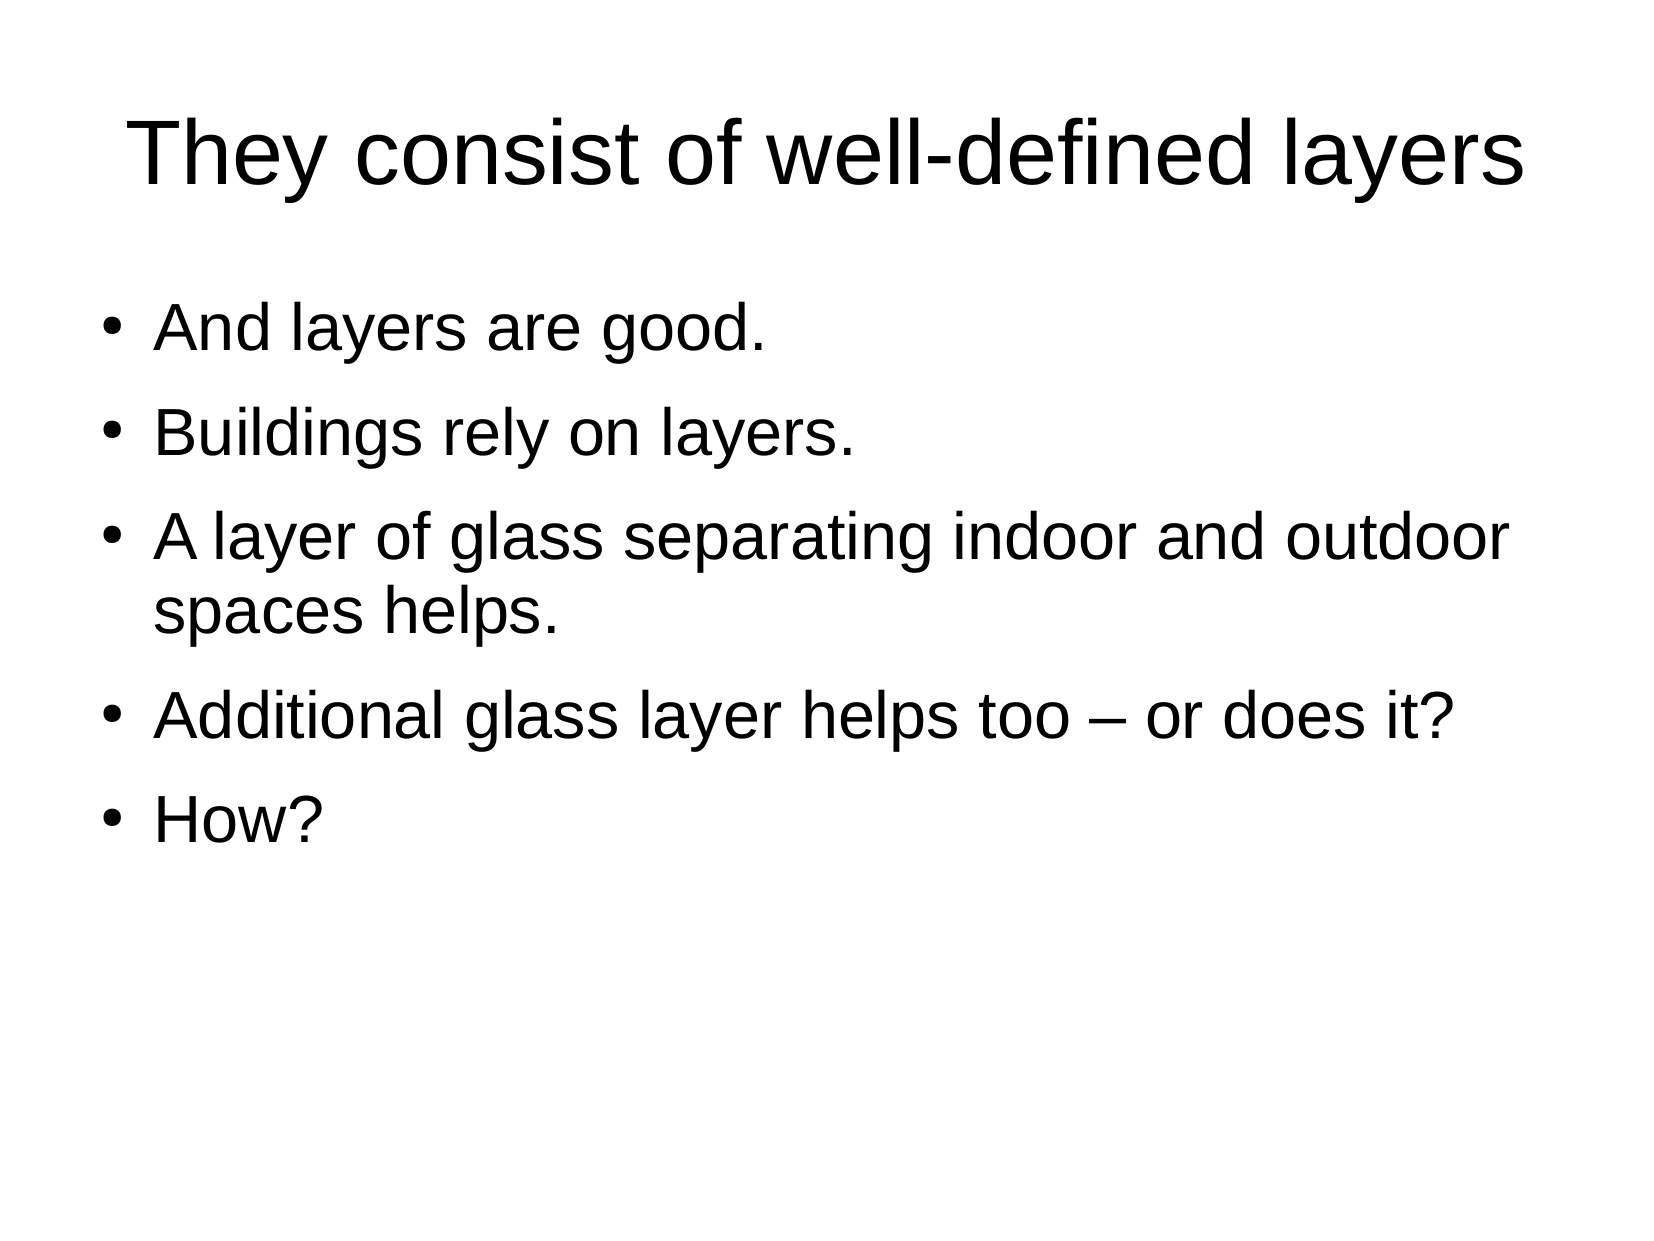

# They consist of well-defined layers
And layers are good.
Buildings rely on layers.
A layer of glass separating indoor and outdoor spaces helps.
Additional glass layer helps too – or does it?
How?